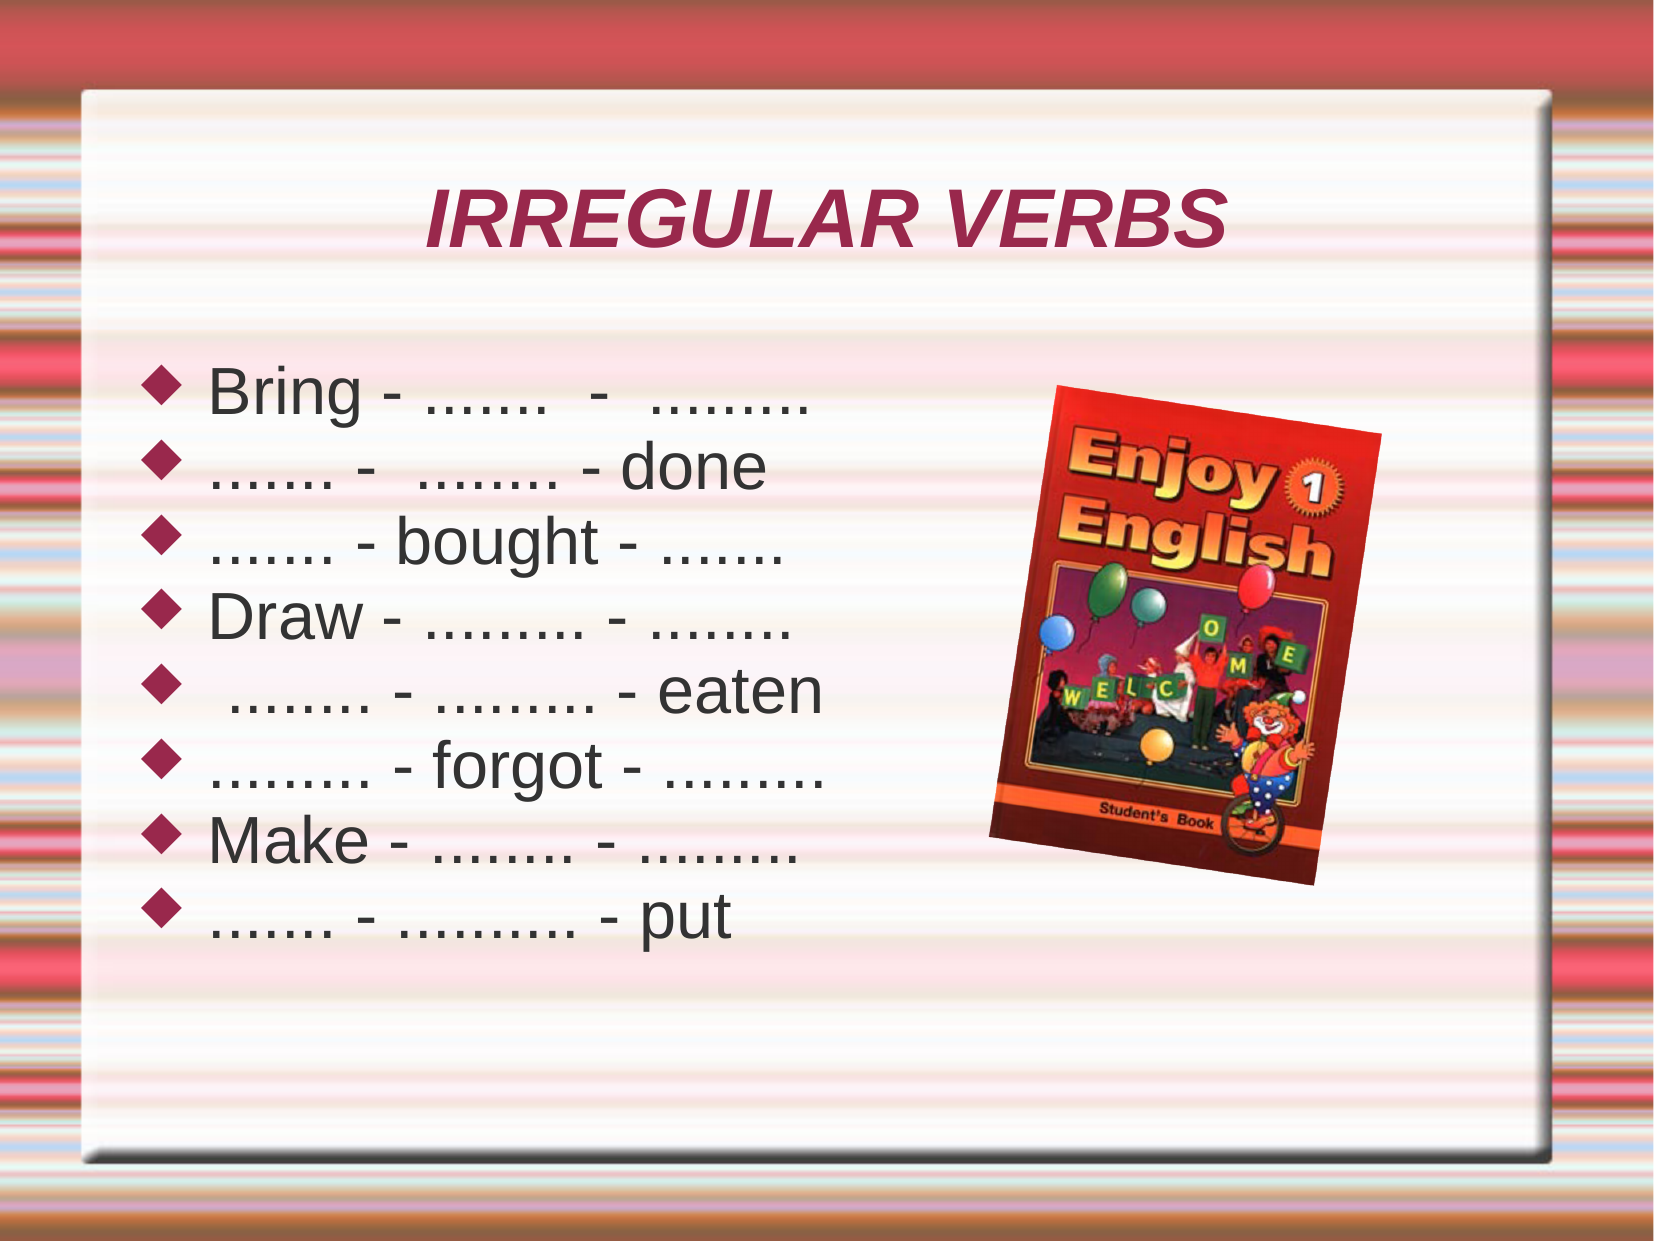

# IRREGULAR VERBS
Bring - ....... - .........
....... - ........ - done
....... - bought - .......
Draw - ......... - ........
 ........ - ......... - eaten
......... - forgot - .........
Make - ........ - .........
....... - .......... - put